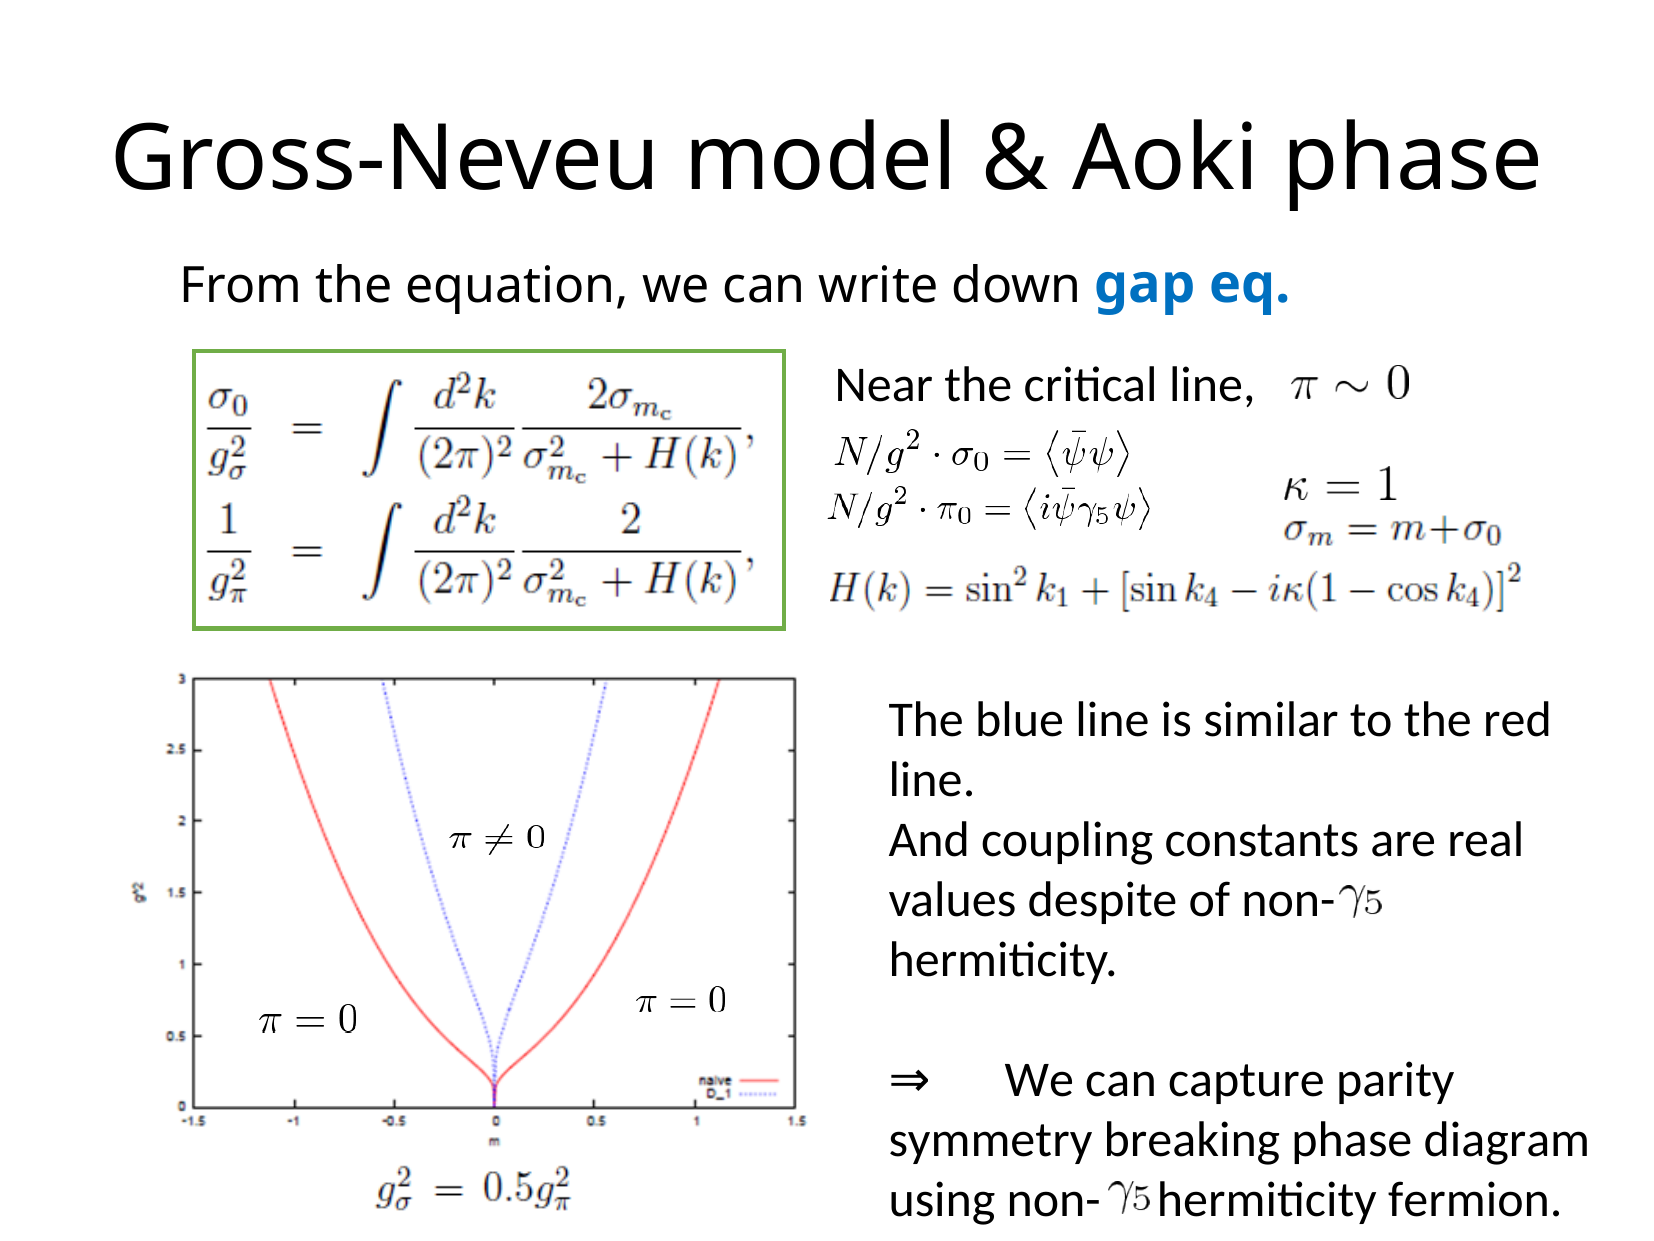

# Gross-Neveu model & Aoki phase
From the equation, we can write down gap eq.
Near the critical line,
The blue line is similar to the red line.
And coupling constants are real values despite of non- hermiticity.
⇒　We can capture parity symmetry breaking phase diagram using non- hermiticity fermion.